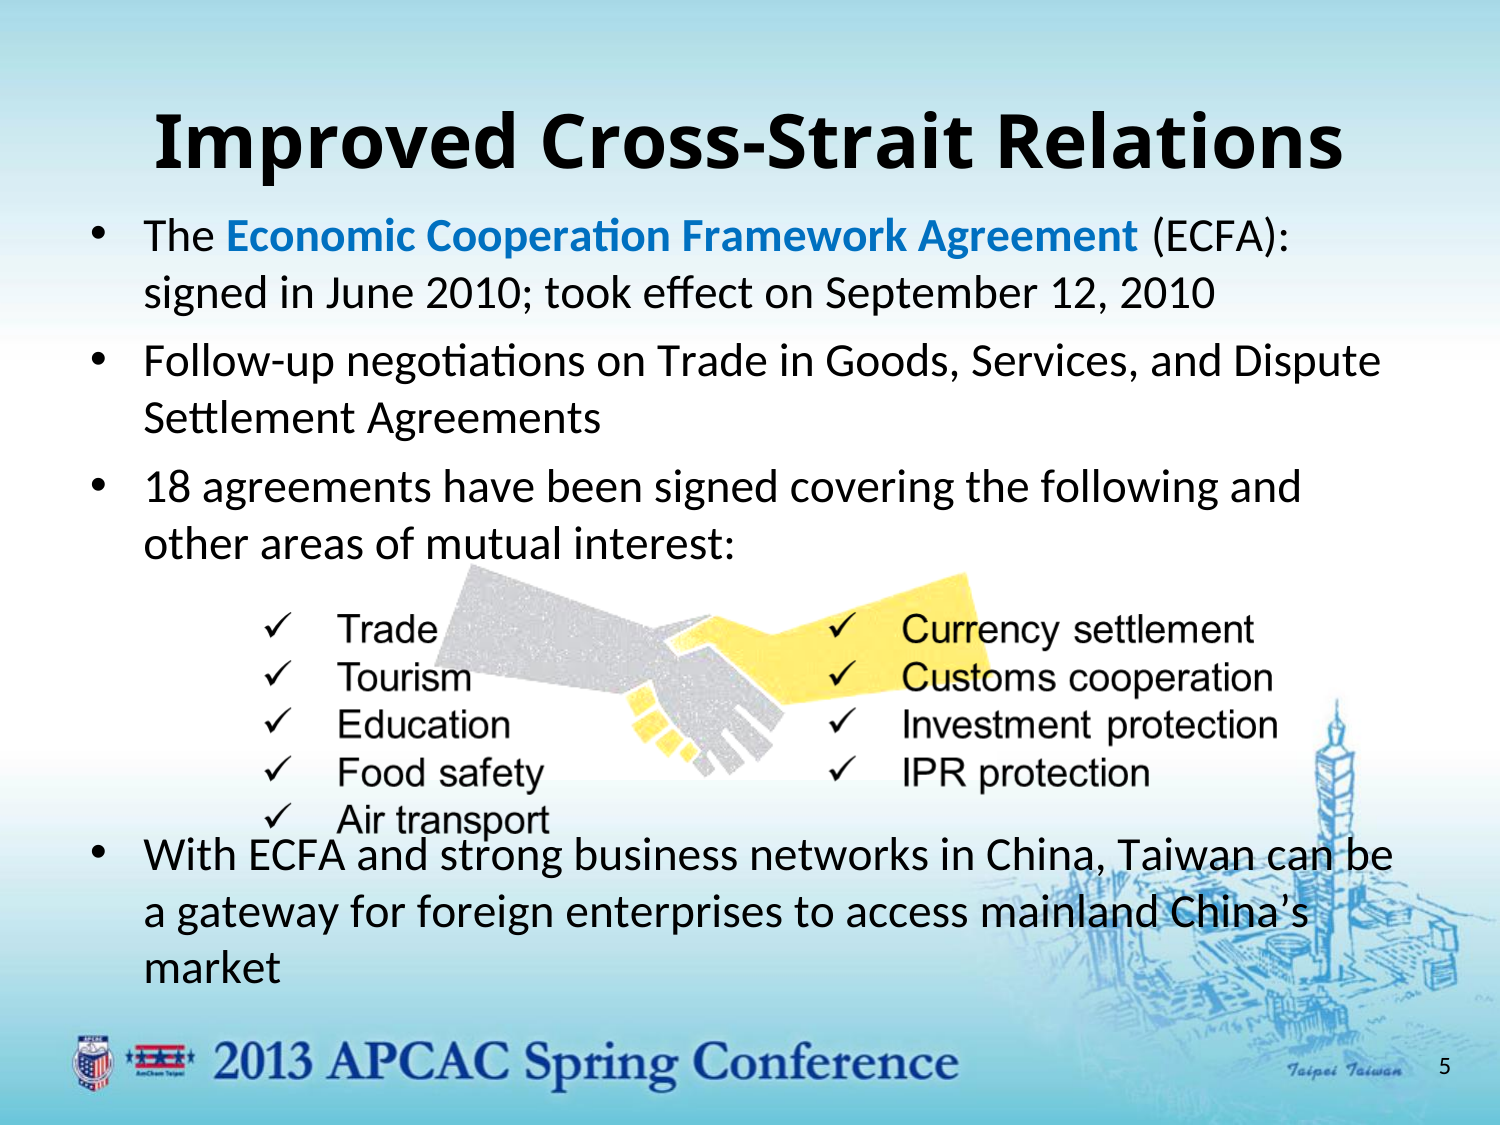

# Improved Cross-Strait Relations
The Economic Cooperation Framework Agreement (ECFA): signed in June 2010; took effect on September 12, 2010
Follow-up negotiations on Trade in Goods, Services, and Dispute Settlement Agreements
18 agreements have been signed covering the following and other areas of mutual interest:
With ECFA and strong business networks in China, Taiwan can be a gateway for foreign enterprises to access mainland China’s market